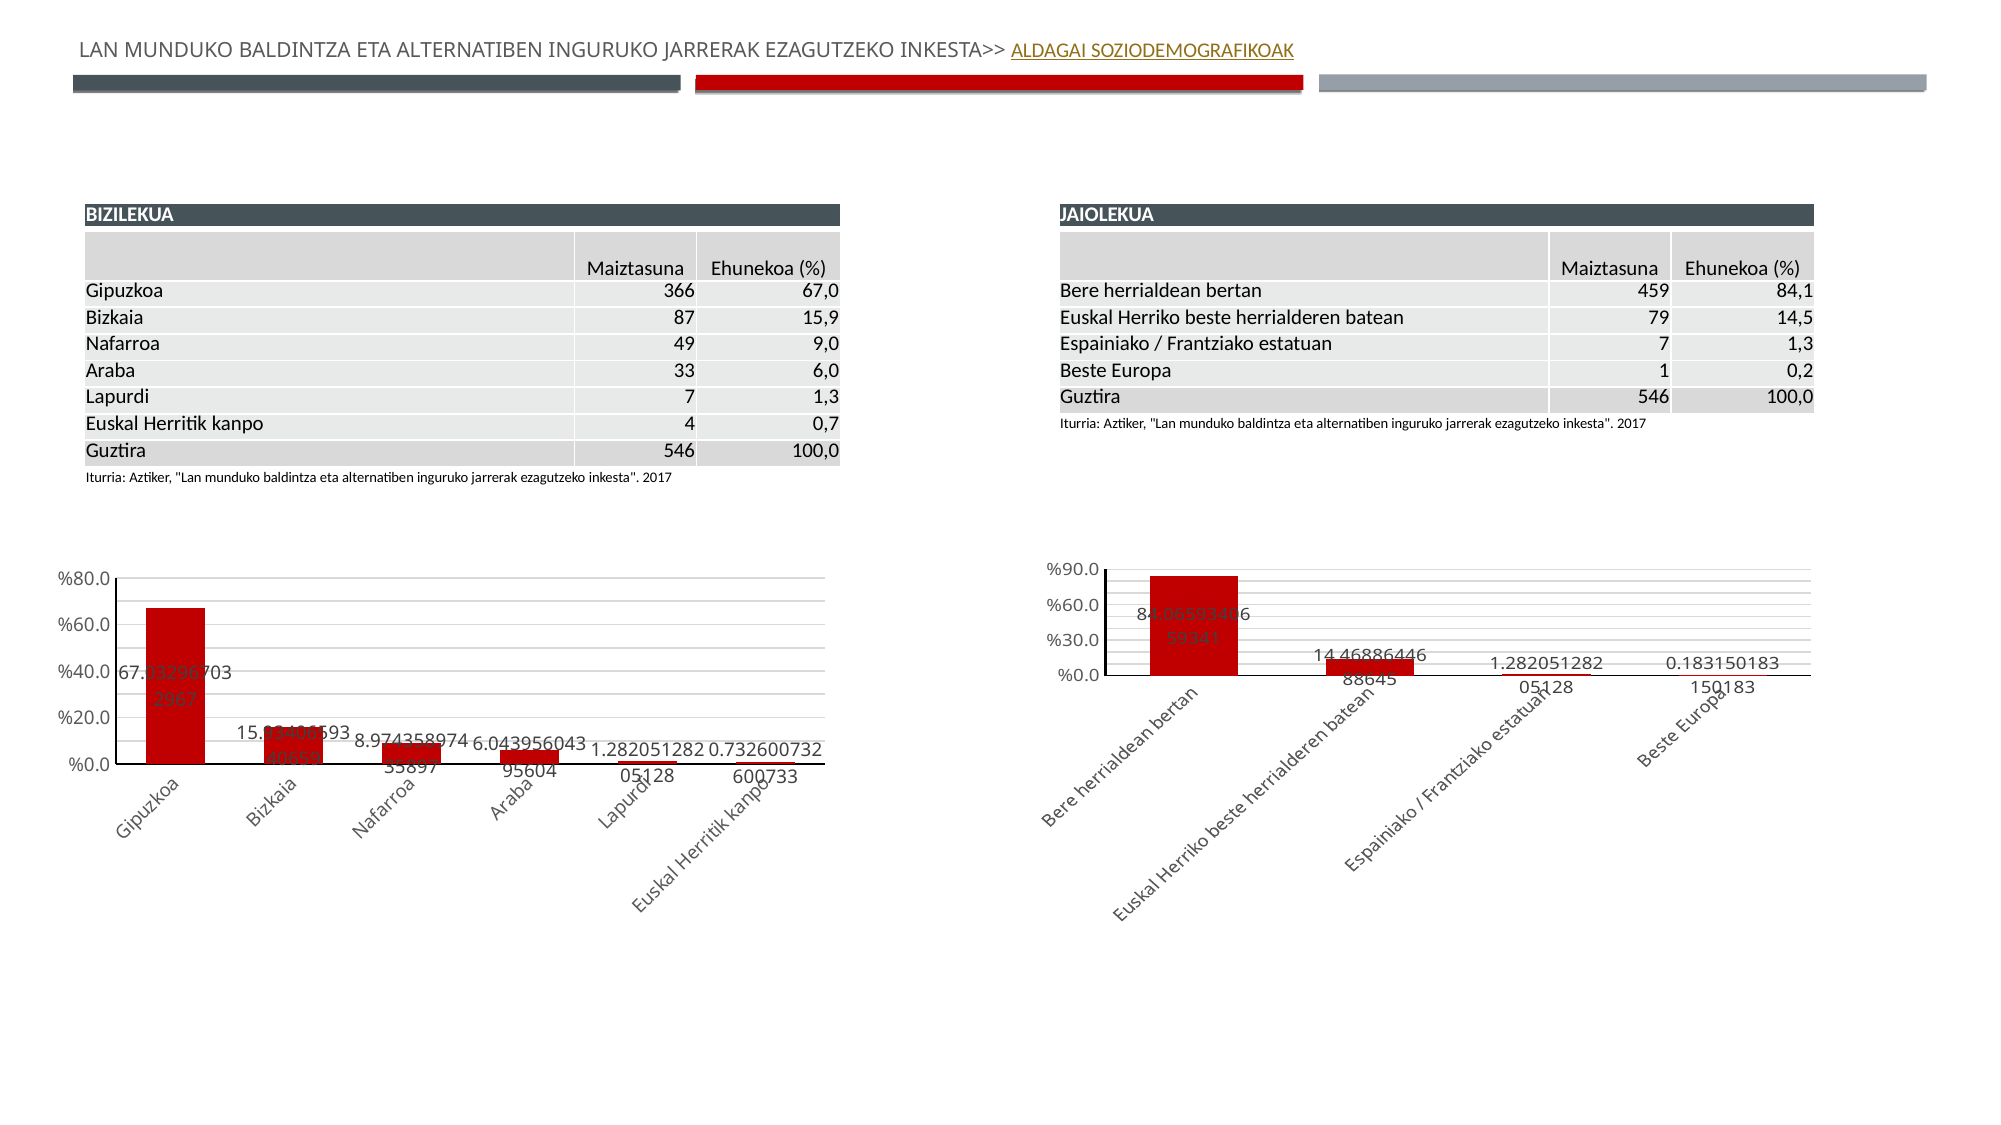

LAN MUNDUKO BALDINTZA ETA ALTERNATIBEN INGURUKO JARRERAK EZAGUTZEKO INKESTA>> ALDAGAI SOZIODEMOGRAFIKOAK
| BIZILEKUA | | |
| --- | --- | --- |
| | Maiztasuna | Ehunekoa (%) |
| Gipuzkoa | 366 | 67,0 |
| Bizkaia | 87 | 15,9 |
| Nafarroa | 49 | 9,0 |
| Araba | 33 | 6,0 |
| Lapurdi | 7 | 1,3 |
| Euskal Herritik kanpo | 4 | 0,7 |
| Guztira | 546 | 100,0 |
| Iturria: Aztiker, "Lan munduko baldintza eta alternatiben inguruko jarrerak ezagutzeko inkesta". 2017 | | |
| JAIOLEKUA | | |
| --- | --- | --- |
| | Maiztasuna | Ehunekoa (%) |
| Bere herrialdean bertan | 459 | 84,1 |
| Euskal Herriko beste herrialderen batean | 79 | 14,5 |
| Espainiako / Frantziako estatuan | 7 | 1,3 |
| Beste Europa | 1 | 0,2 |
| Guztira | 546 | 100,0 |
| Iturria: Aztiker, "Lan munduko baldintza eta alternatiben inguruko jarrerak ezagutzeko inkesta". 2017 | | |
### Chart
| Category | |
|---|---|
| Gipuzkoa | 67.032967032967 |
| Bizkaia | 15.9340659340659 |
| Nafarroa | 8.97435897435897 |
| Araba | 6.04395604395604 |
| Lapurdi | 1.28205128205128 |
| Euskal Herritik kanpo | 0.732600732600733 |
### Chart
| Category | |
|---|---|
| Bere herrialdean bertan | 84.0659340659341 |
| Euskal Herriko beste herrialderen batean | 14.4688644688645 |
| Espainiako / Frantziako estatuan | 1.28205128205128 |
| Beste Europa | 0.183150183150183 |